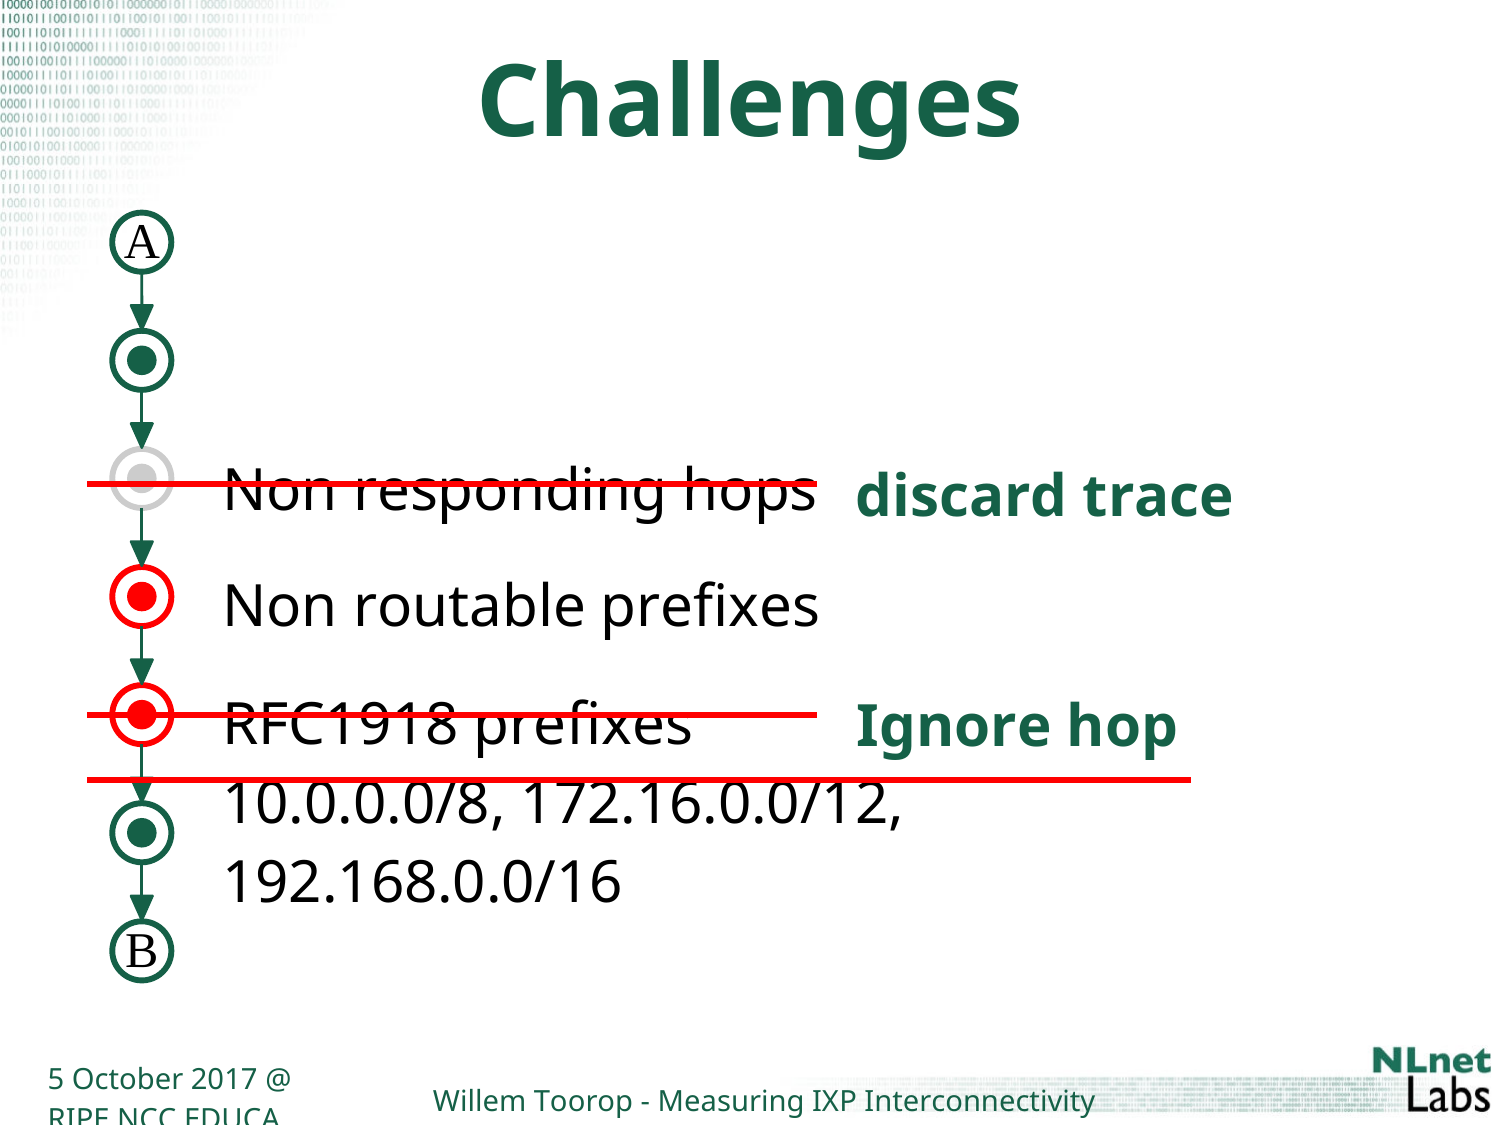

# Challenges
A
Non responding hops
discard trace
Non routable prefixes
RFC1918 prefixes
10.0.0.0/8, 172.16.0.0/12, 192.168.0.0/16
Ignore hop
B